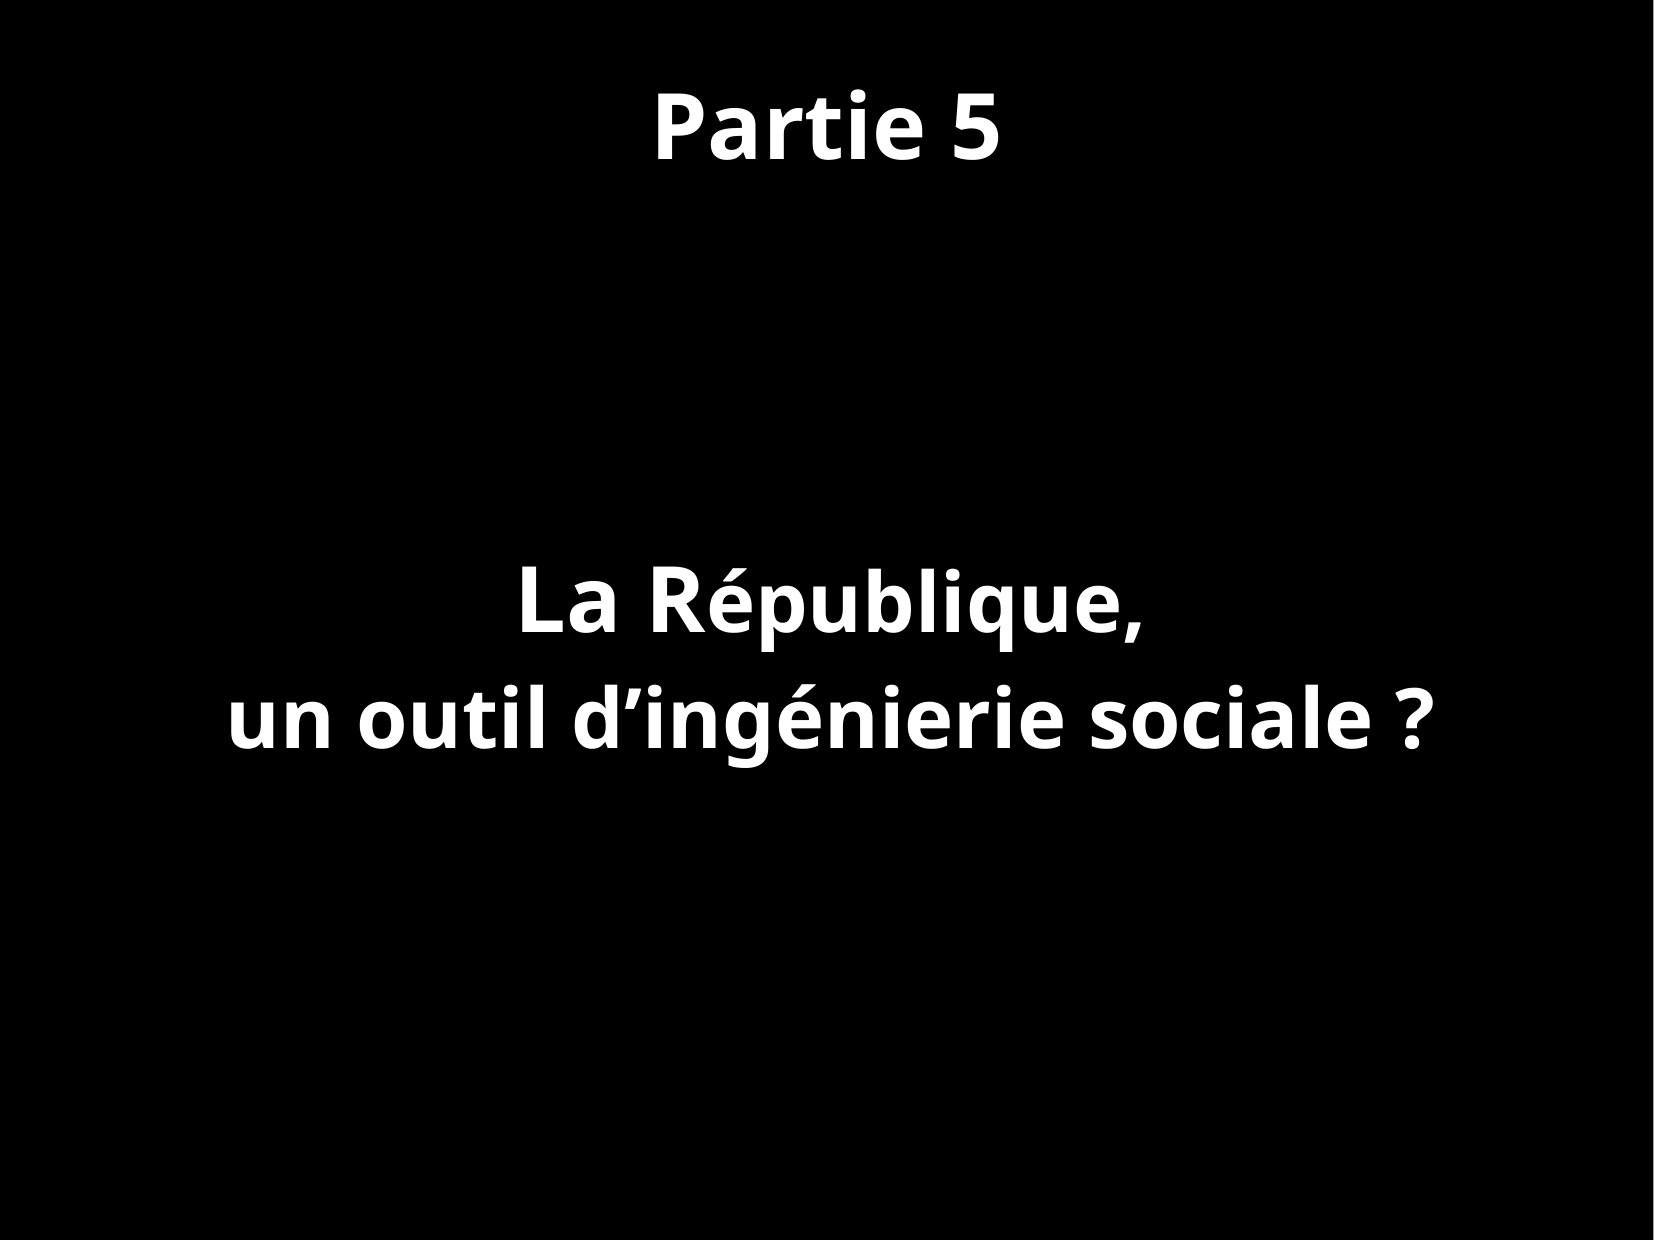

# Partie 5
La République,
un outil d’ingénierie sociale ?